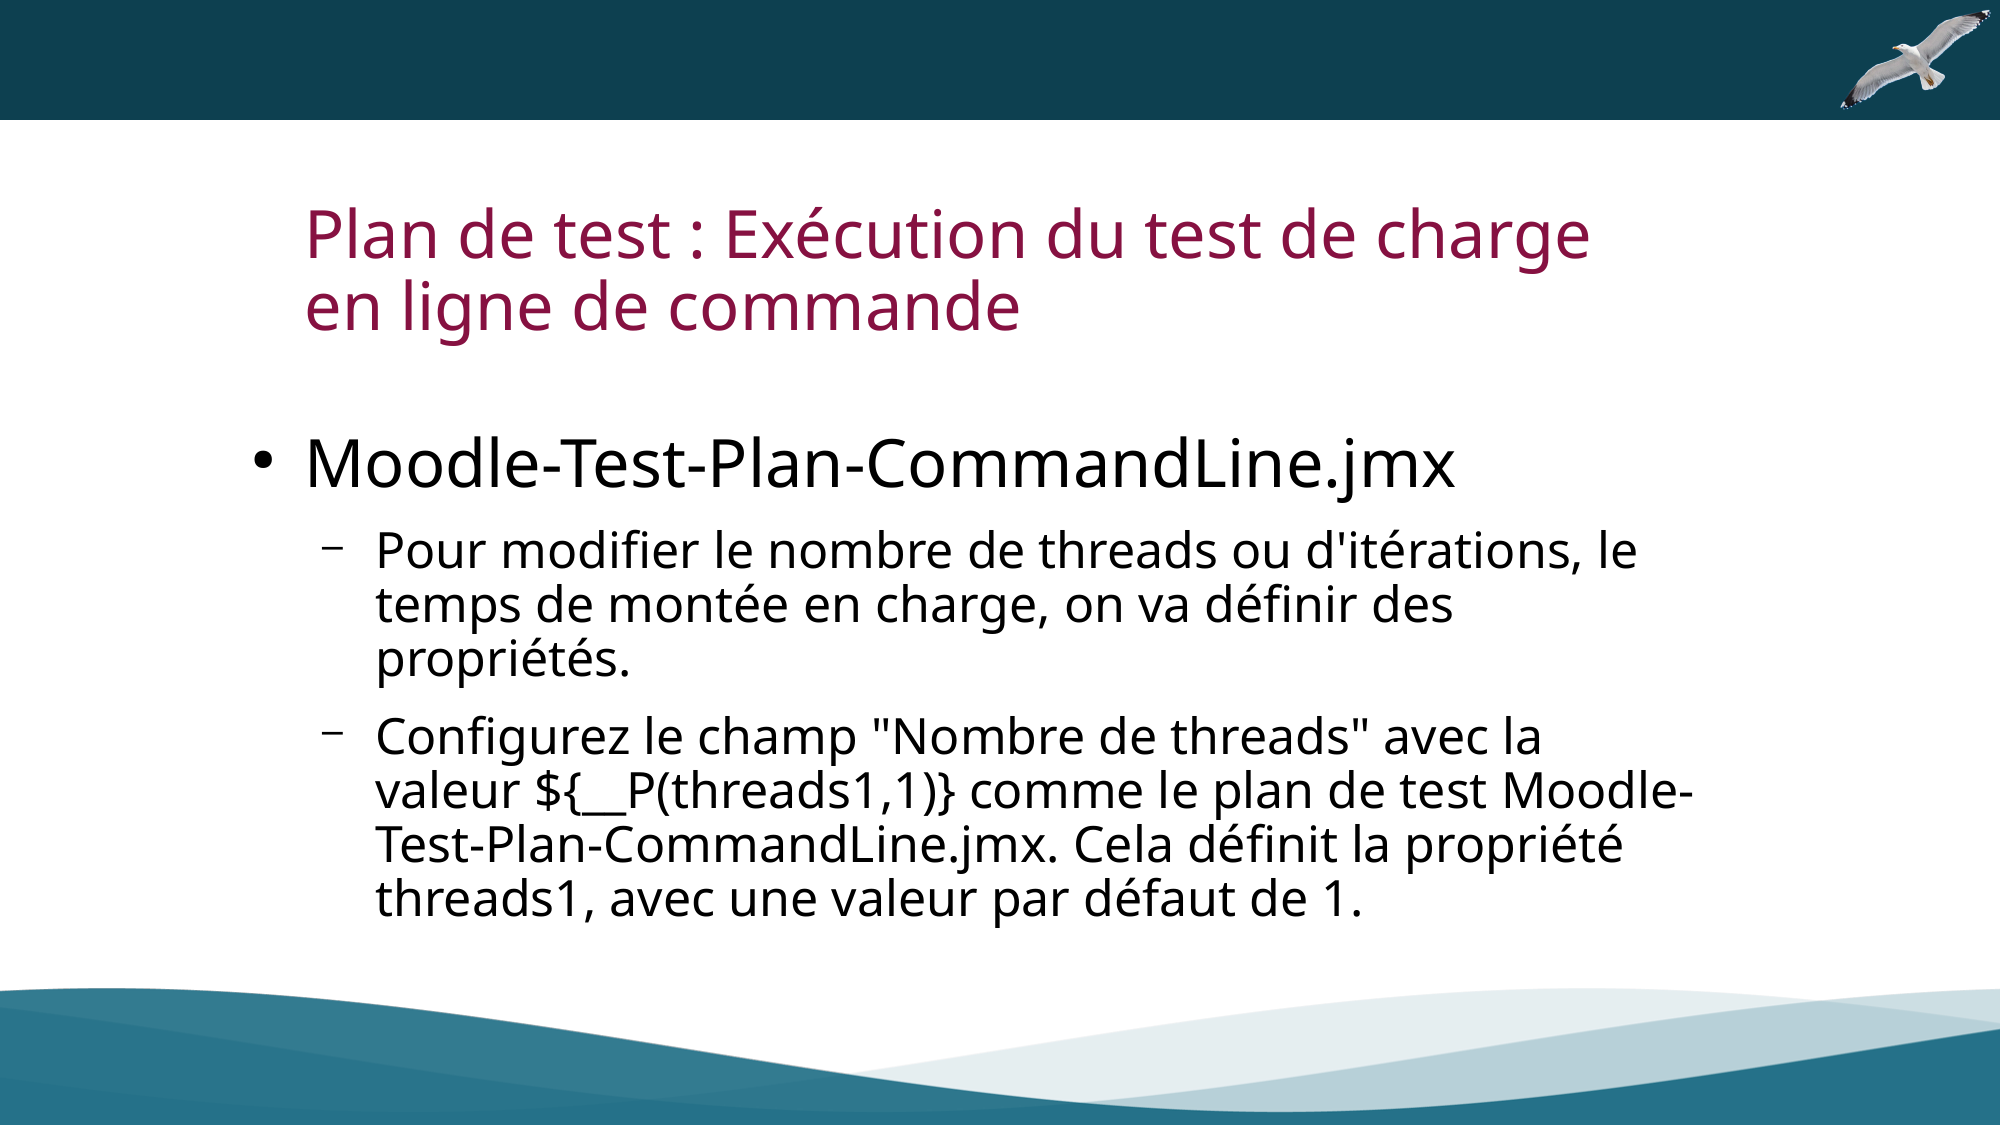

Plan de test : Exécution du test de charge en ligne de commande
# Moodle-Test-Plan-CommandLine.jmx
Pour modifier le nombre de threads ou d'itérations, le temps de montée en charge, on va définir des propriétés.
Configurez le champ "Nombre de threads" avec la valeur ${__P(threads1,1)} comme le plan de test Moodle-Test-Plan-CommandLine.jmx. Cela définit la propriété threads1, avec une valeur par défaut de 1.